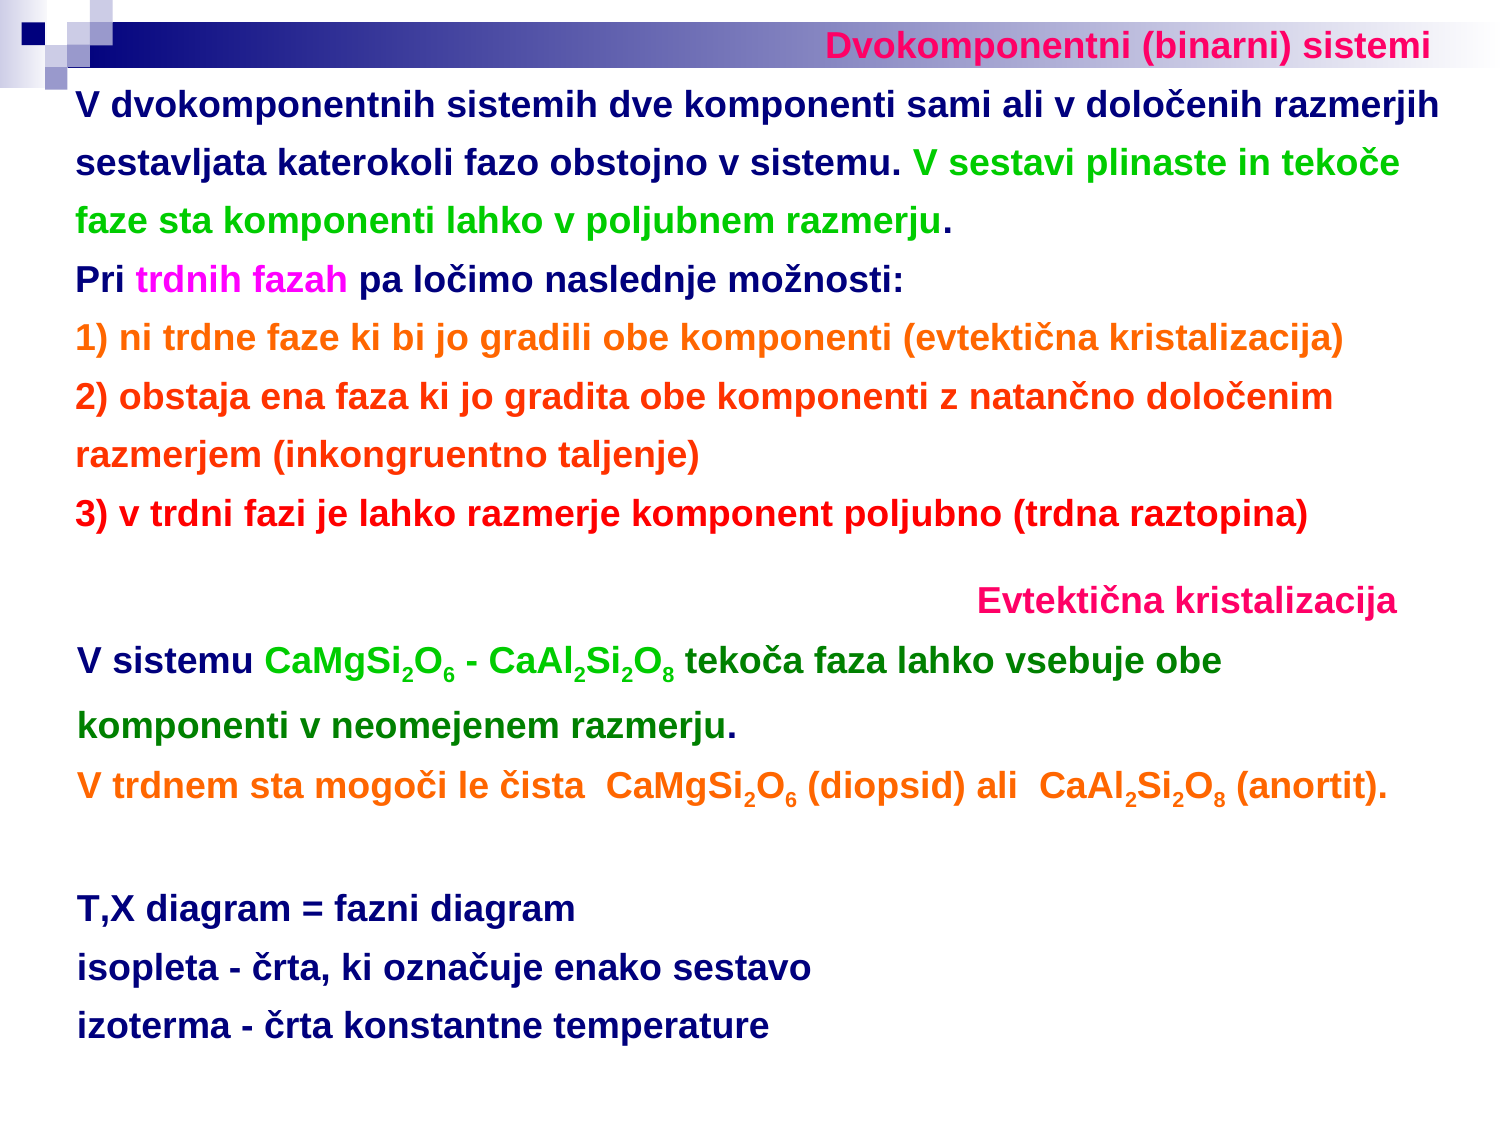

Dvokomponentni (binarni) sistemi
V dvokomponentnih sistemih dve komponenti sami ali v določenih razmerjih
sestavljata katerokoli fazo obstojno v sistemu. V sestavi plinaste in tekoče
faze sta komponenti lahko v poljubnem razmerju.
Pri trdnih fazah pa ločimo naslednje možnosti:
1) ni trdne faze ki bi jo gradili obe komponenti (evtektična kristalizacija)
2) obstaja ena faza ki jo gradita obe komponenti z natančno določenim
razmerjem (inkongruentno taljenje)
3) v trdni fazi je lahko razmerje komponent poljubno (trdna raztopina)
						Evtektična kristalizacija
V sistemu CaMgSi2O6 - CaAl2Si2O8 tekoča faza lahko vsebuje obe
komponenti v neomejenem razmerju.
V trdnem sta mogoči le čista CaMgSi2O6 (diopsid) ali CaAl2Si2O8 (anortit).
T,X diagram = fazni diagram
isopleta - črta, ki označuje enako sestavo
izoterma - črta konstantne temperature